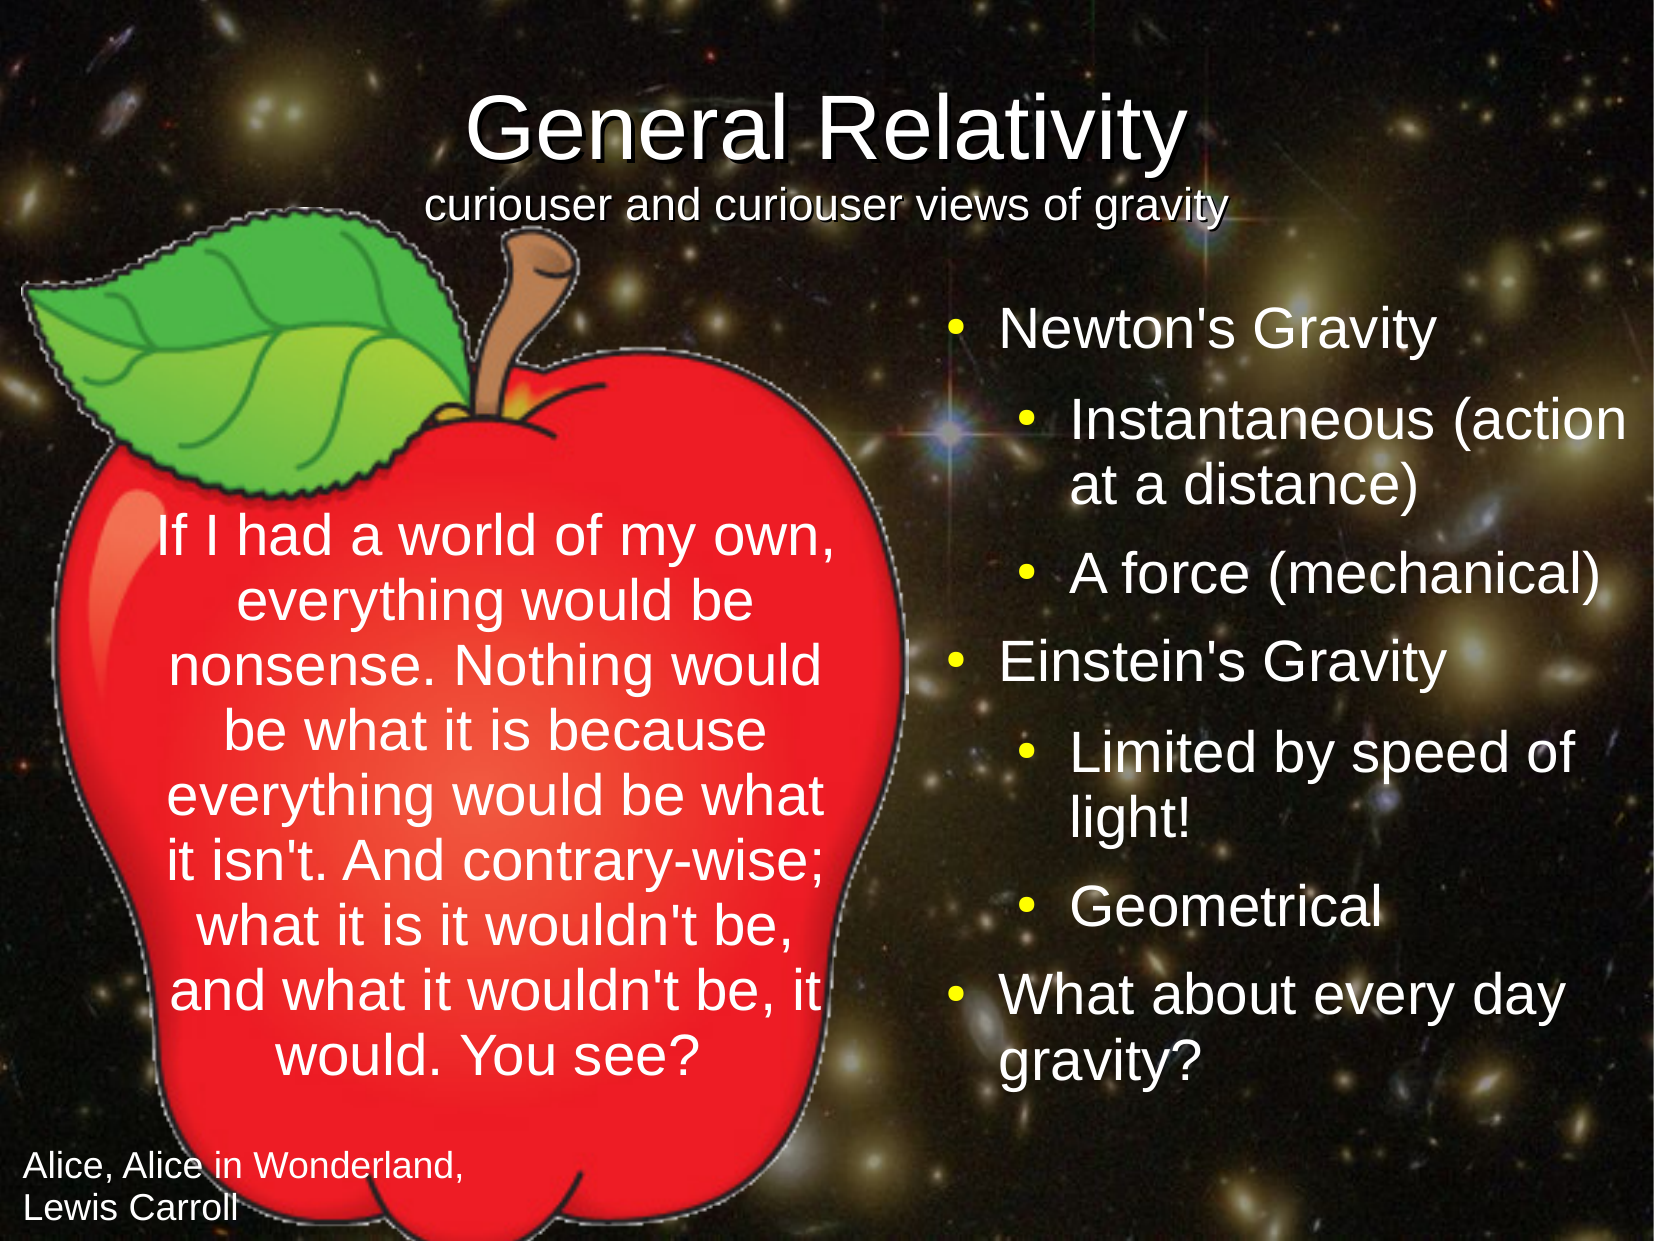

# General Relativity curiouser and curiouser views of gravity
Newton's Gravity
Instantaneous (action at a distance)
A force (mechanical)
Einstein's Gravity
Limited by speed of light!
Geometrical
What about every day gravity?
If I had a world of my own, everything would be nonsense. Nothing would be what it is because everything would be what it isn't. And contrary-wise; what it is it wouldn't be, and what it wouldn't be, it would. You see?
Alice, Alice in Wonderland,
Lewis Carroll